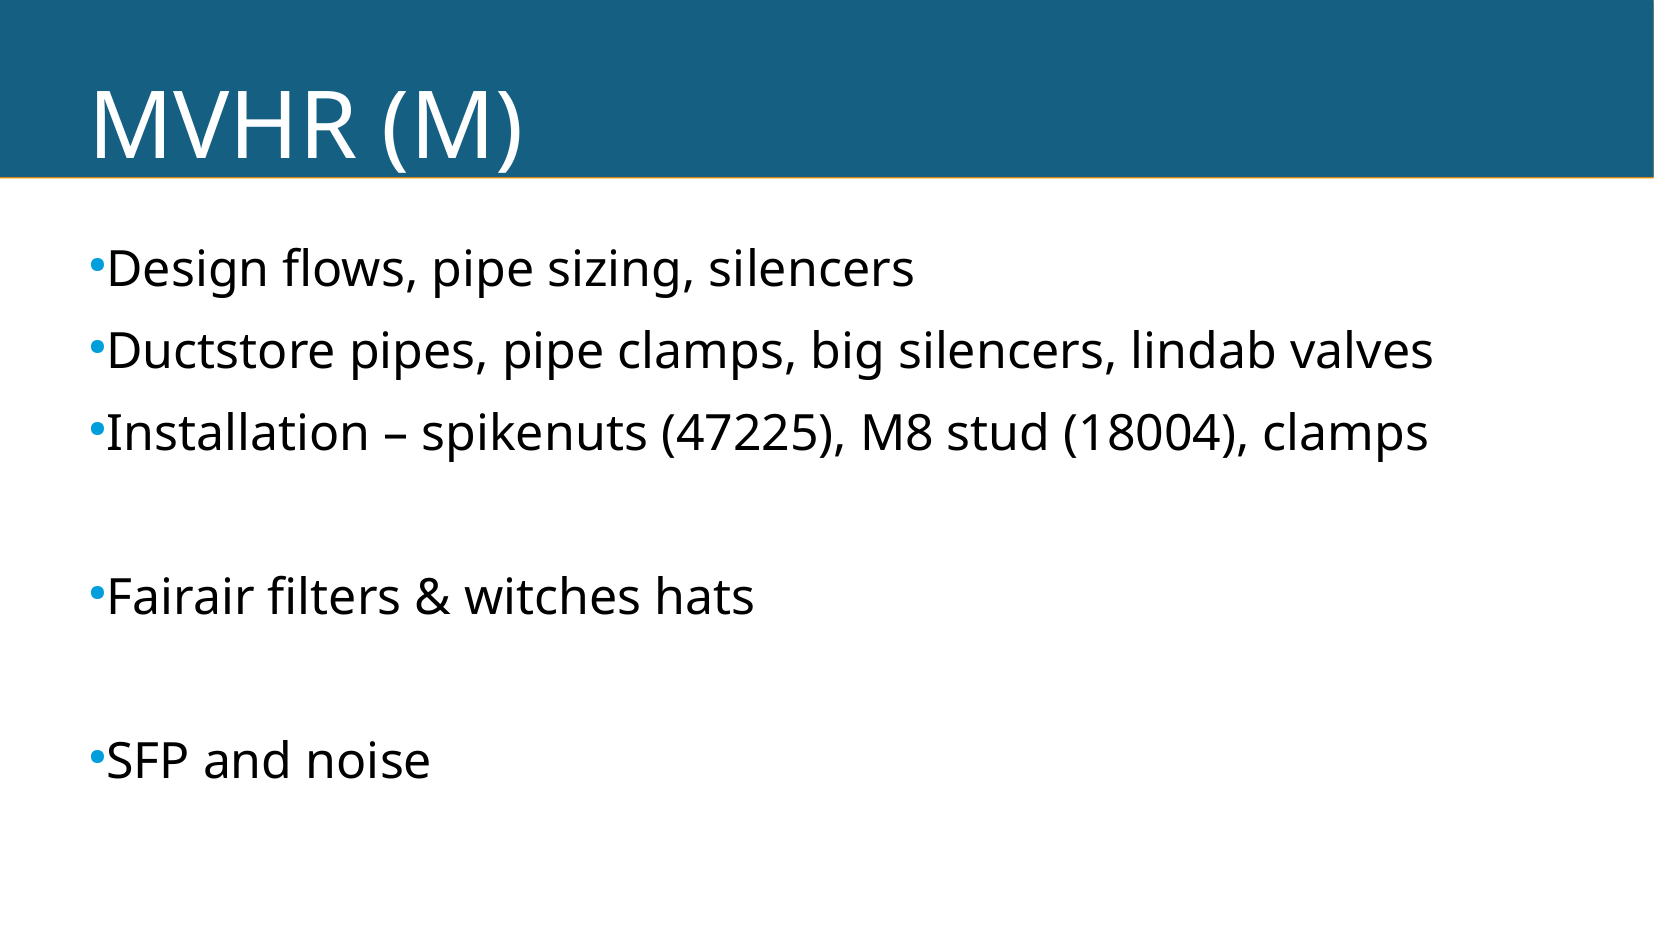

# MVHR (M)
Design flows, pipe sizing, silencers
Ductstore pipes, pipe clamps, big silencers, lindab valves
Installation – spikenuts (47225), M8 stud (18004), clamps
Fairair filters & witches hats
SFP and noise